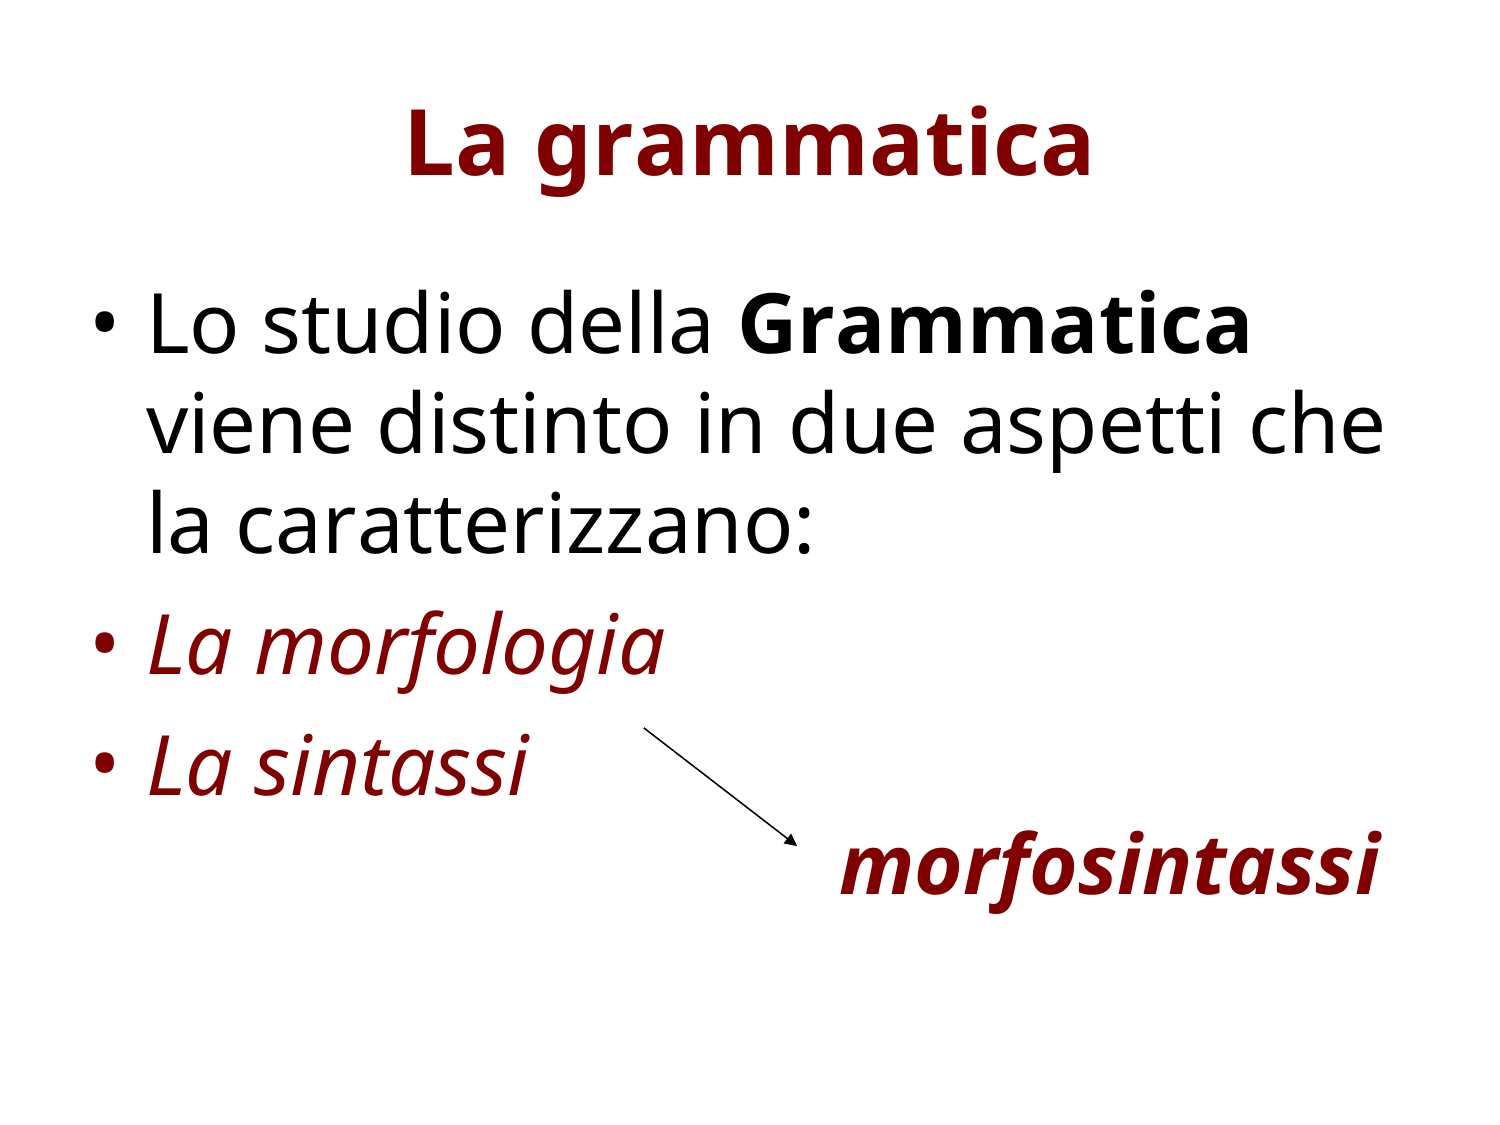

# La grammatica
Lo studio della Grammatica viene distinto in due aspetti che la caratterizzano:
La morfologia
La sintassi 								morfosintassi